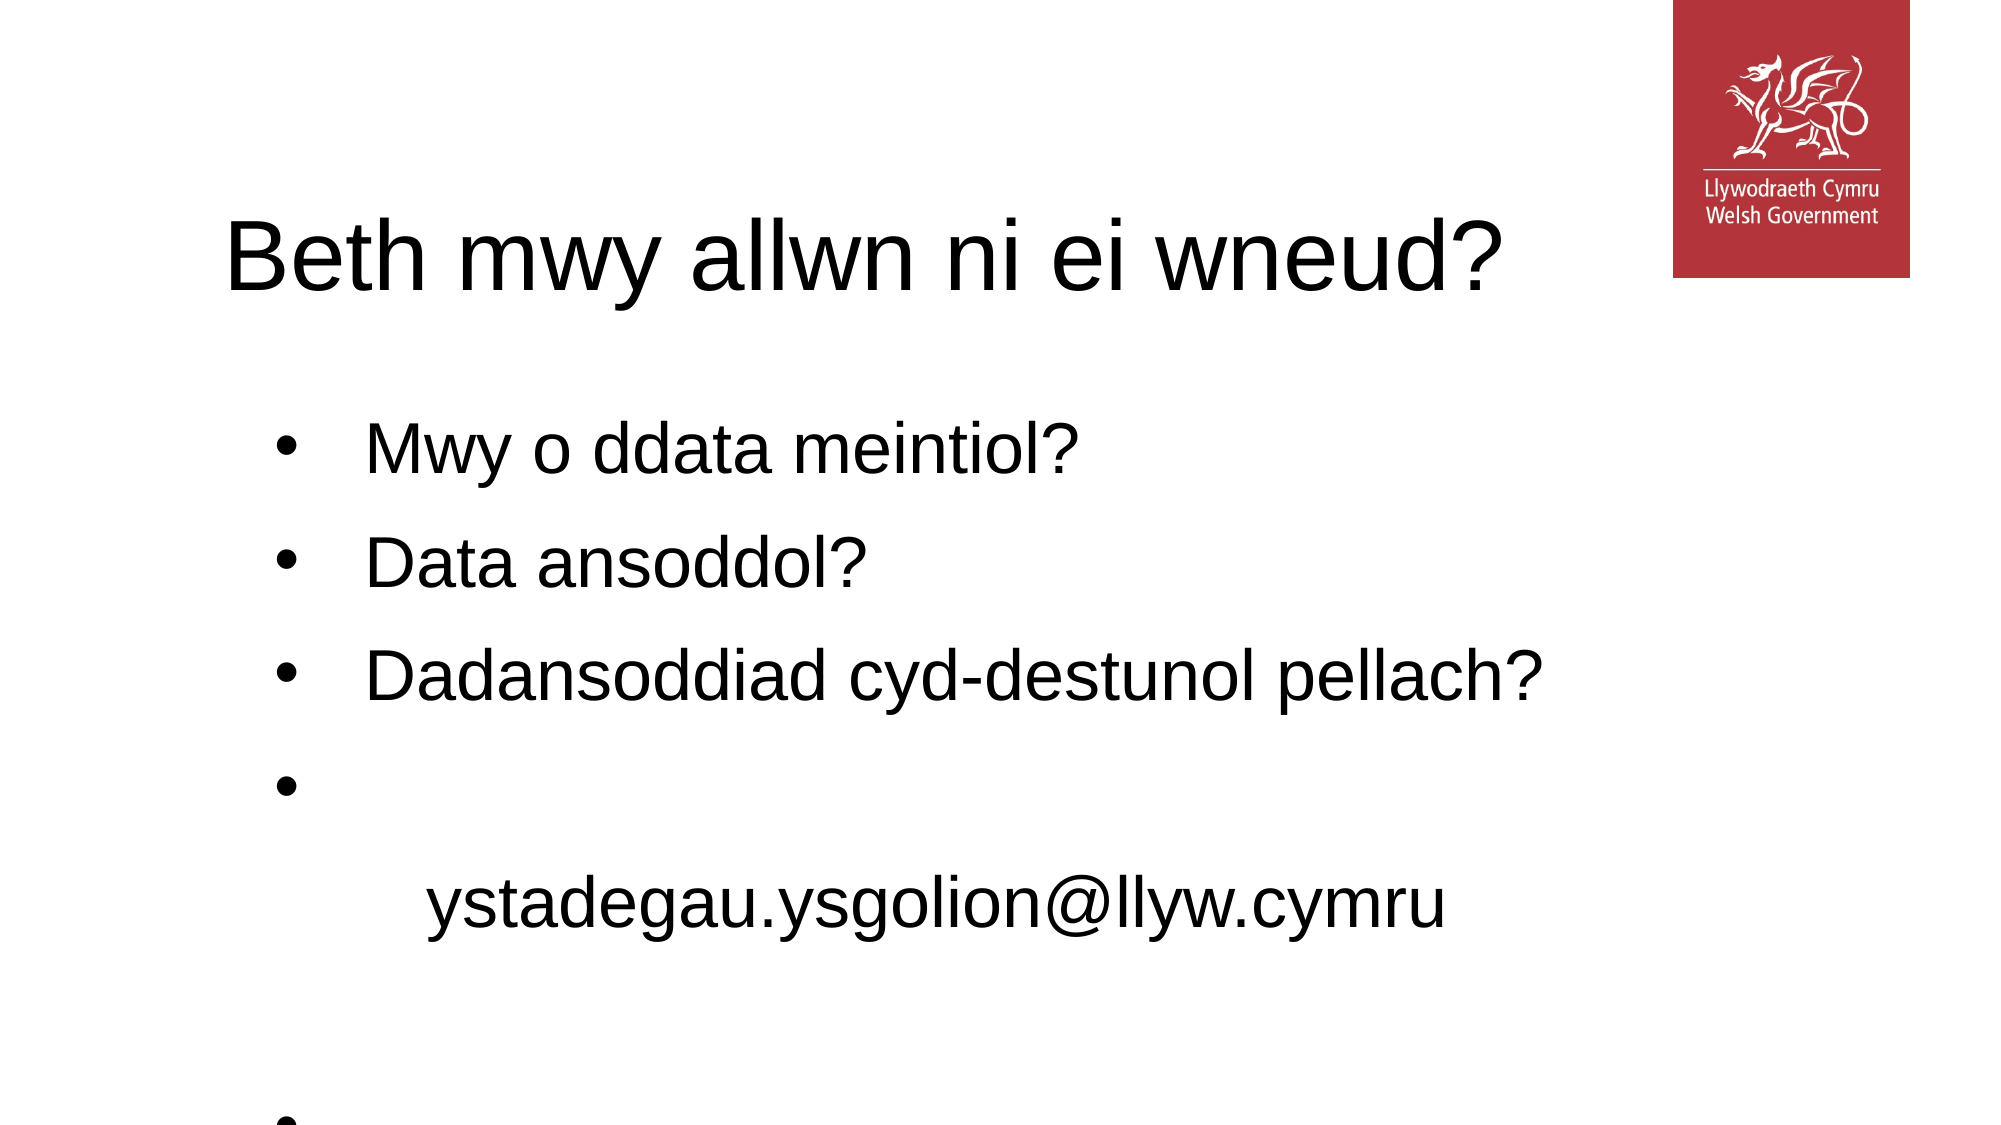

Beth mwy allwn ni ei wneud?
# Mwy o ddata meintiol?
Data ansoddol?
Dadansoddiad cyd-destunol pellach?
ystadegau.ysgolion@llyw.cymru